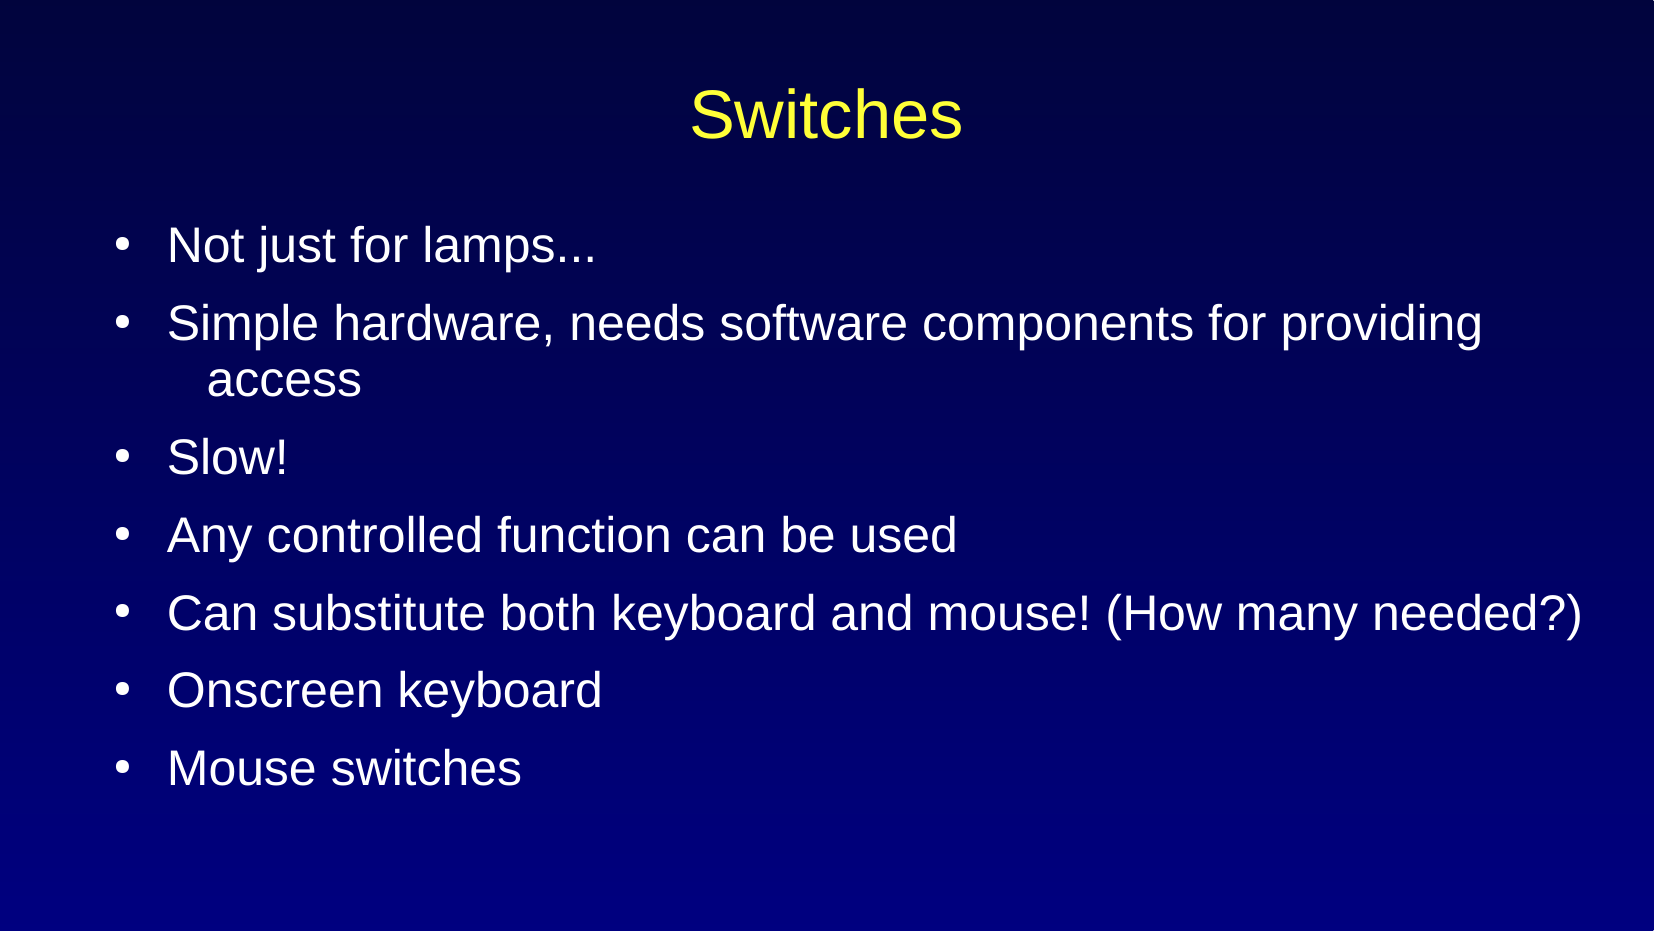

# Switches
Not just for lamps...
Simple hardware, needs software components for providing access
Slow!
Any controlled function can be used
Can substitute both keyboard and mouse! (How many needed?)
Onscreen keyboard
Mouse switches